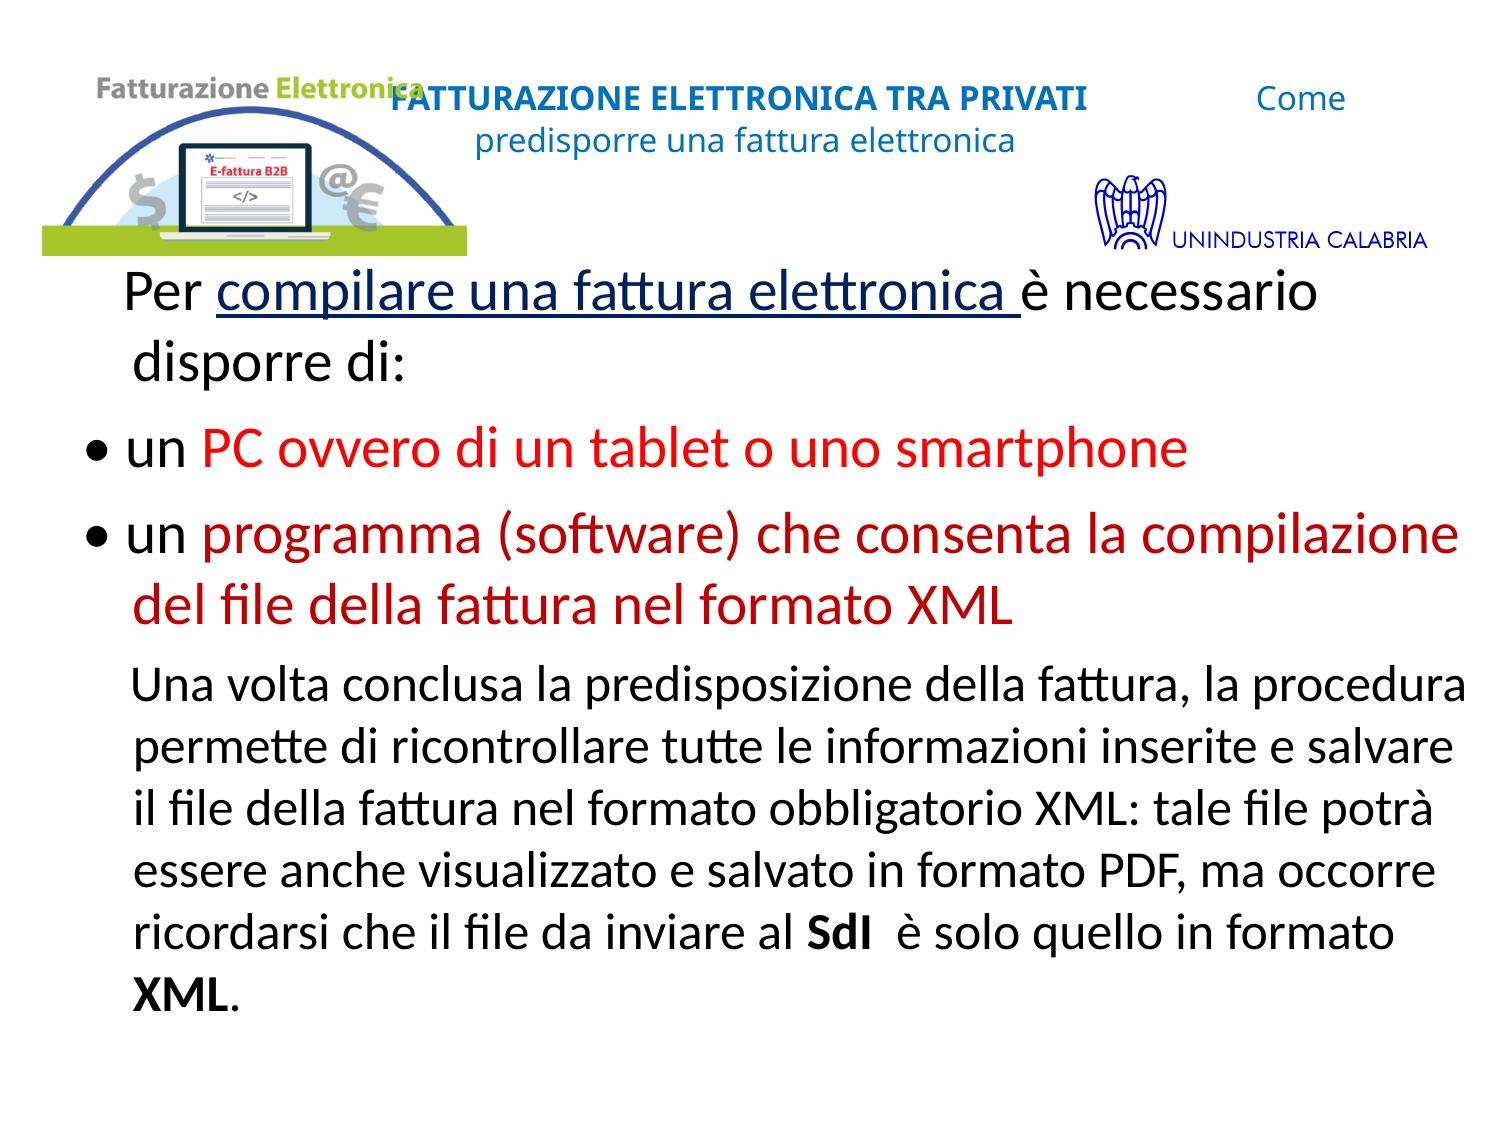

# FATTURAZIONE ELETTRONICA TRA PRIVATI Come predisporre una fattura elettronica
 Per compilare una fattura elettronica è necessario disporre di:
• un PC ovvero di un tablet o uno smartphone
• un programma (software) che consenta la compilazione del file della fattura nel formato XML
 Una volta conclusa la predisposizione della fattura, la procedura permette di ricontrollare tutte le informazioni inserite e salvare il file della fattura nel formato obbligatorio XML: tale file potrà essere anche visualizzato e salvato in formato PDF, ma occorre ricordarsi che il file da inviare al SdI è solo quello in formato XML.